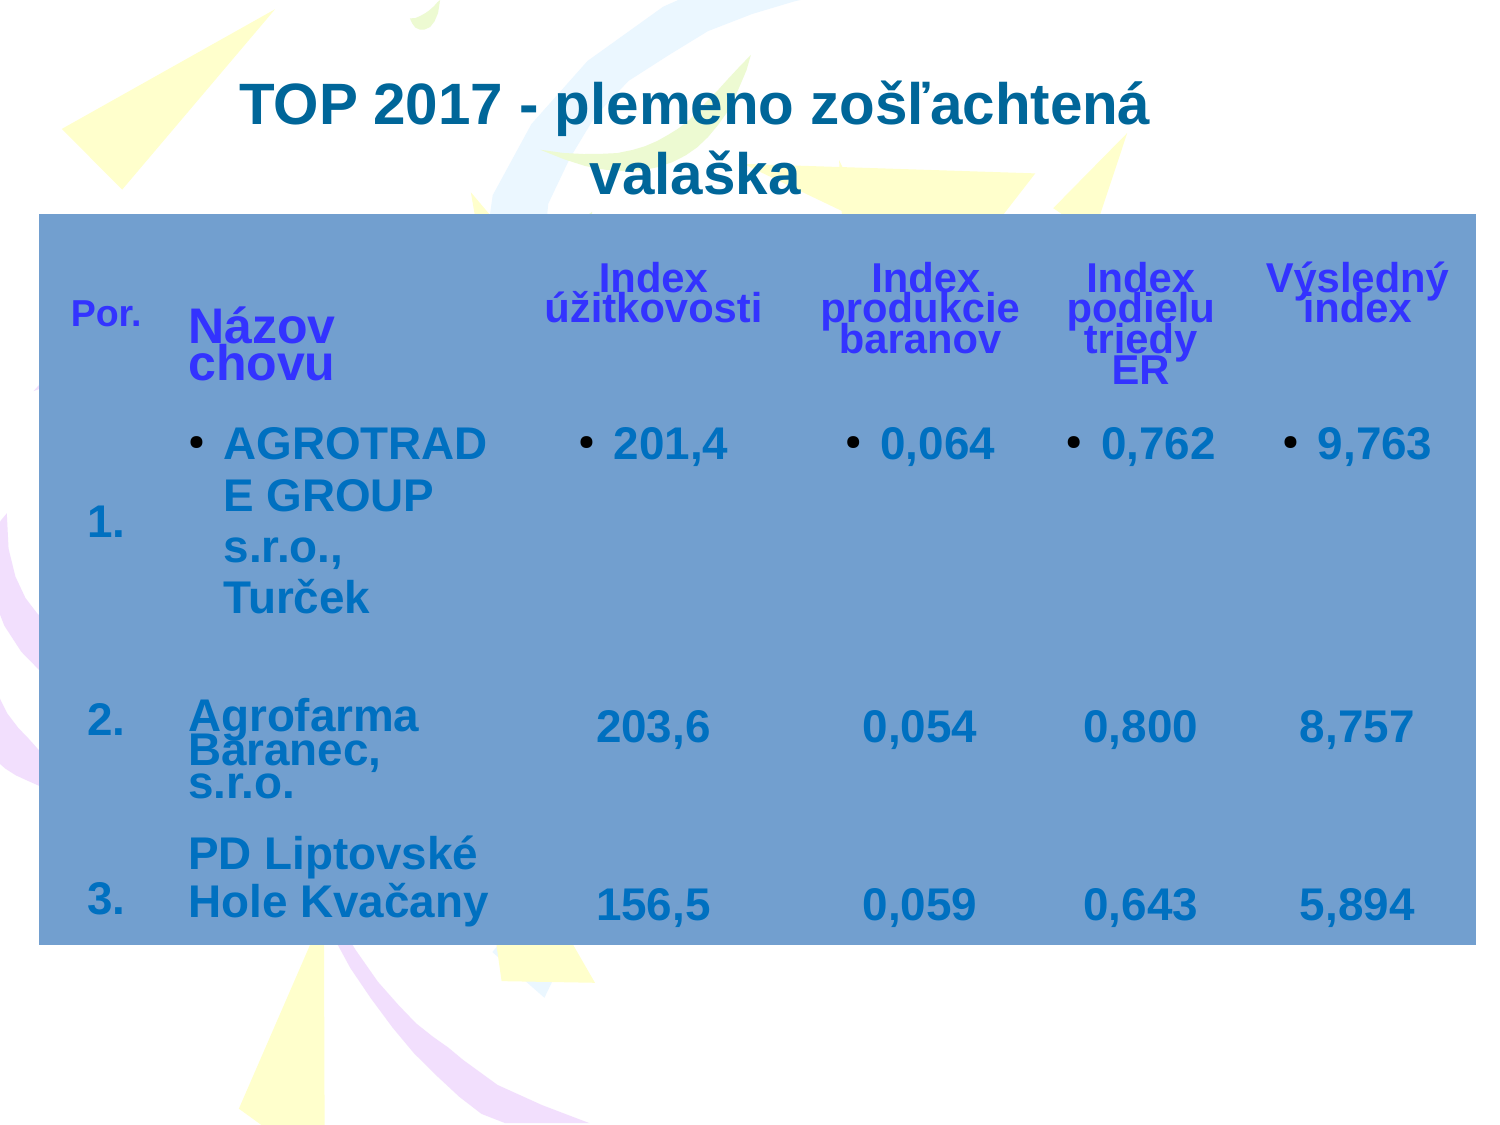

TOP 2017 - plemeno zošľachtená valaška
| Por. | Názov chovu | Index úžitkovosti | Index produkcie baranov | Index podielu triedy ER | Výsledný index |
| --- | --- | --- | --- | --- | --- |
| 1. | AGROTRADE GROUP s.r.o., Turček | 201,4 | 0,064 | 0,762 | 9,763 |
| 2. | Agrofarma Baranec, s.r.o. | 203,6 | 0,054 | 0,800 | 8,757 |
| 3. | PD Liptovské Hole Kvačany | 156,5 | 0,059 | 0,643 | 5,894 |